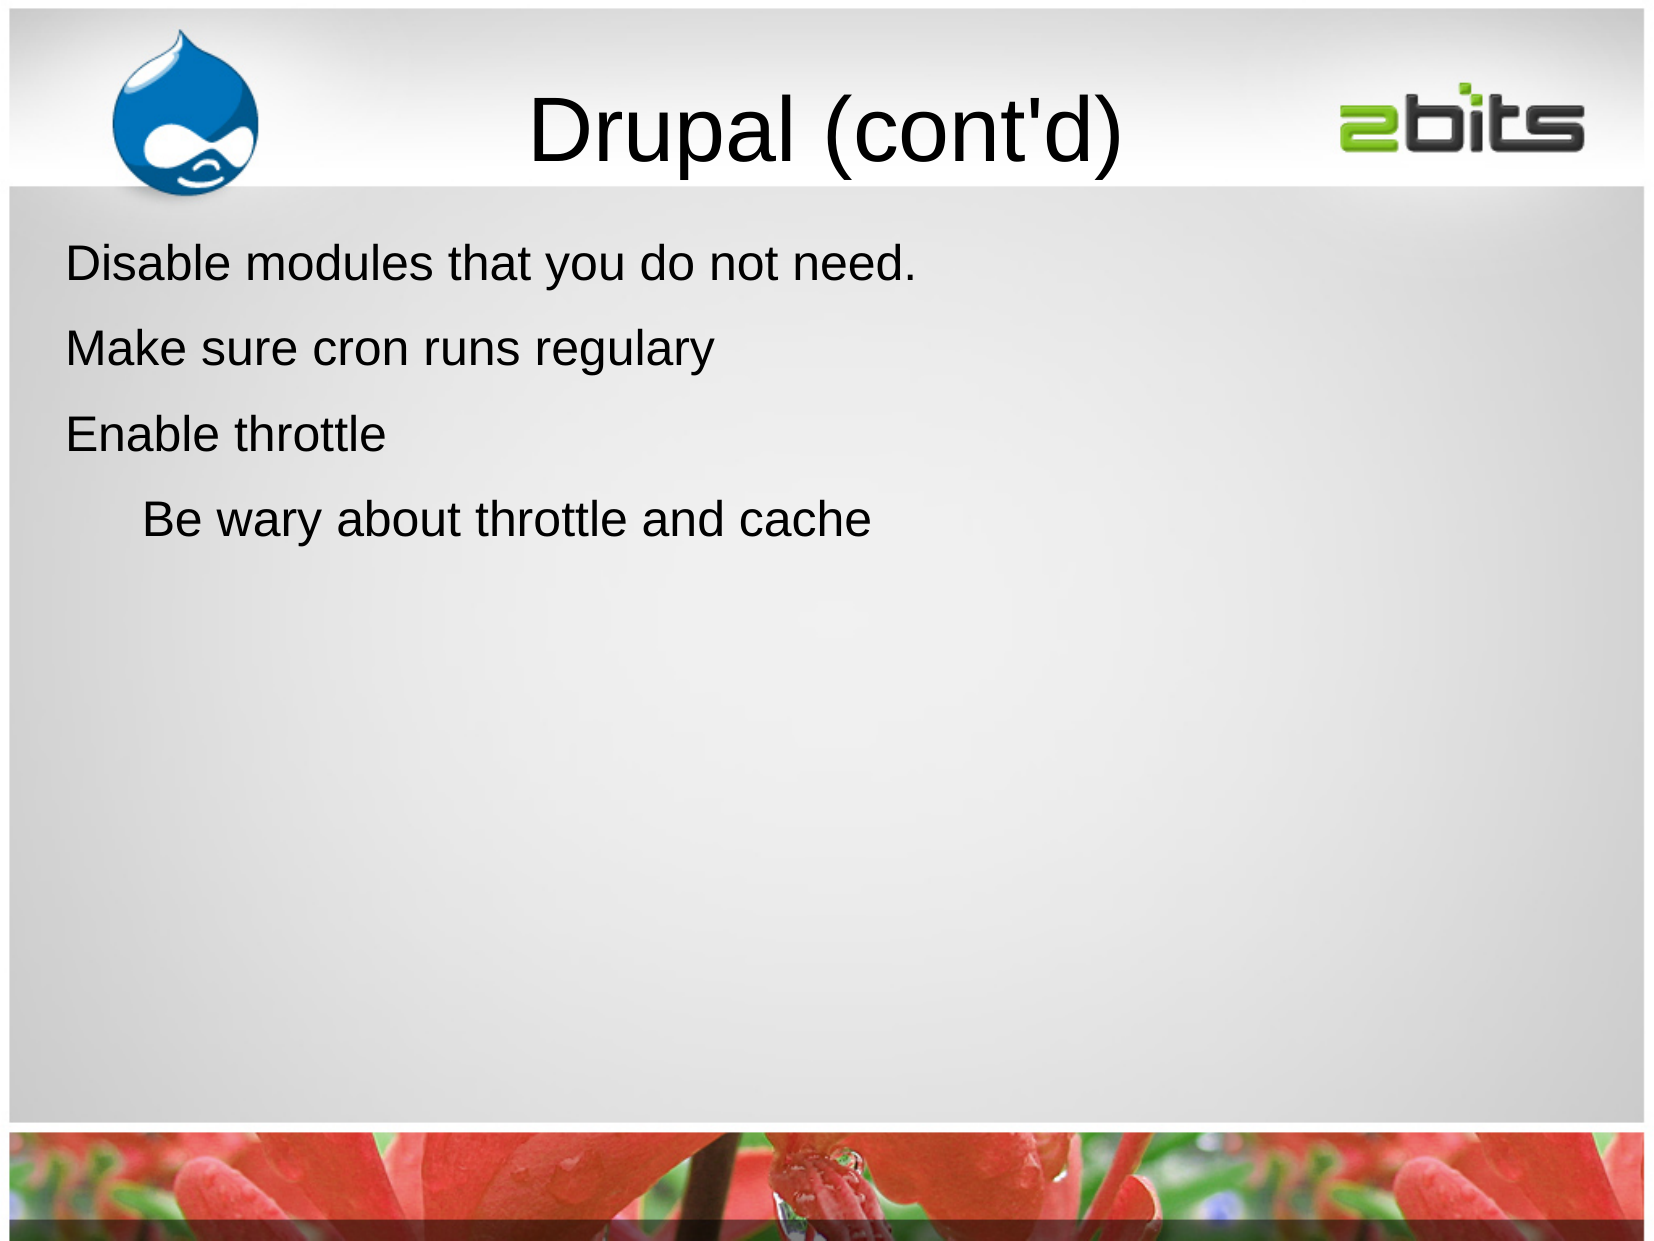

# Drupal (cont'd)
Disable modules that you do not need.
Make sure cron runs regulary
Enable throttle
Be wary about throttle and cache